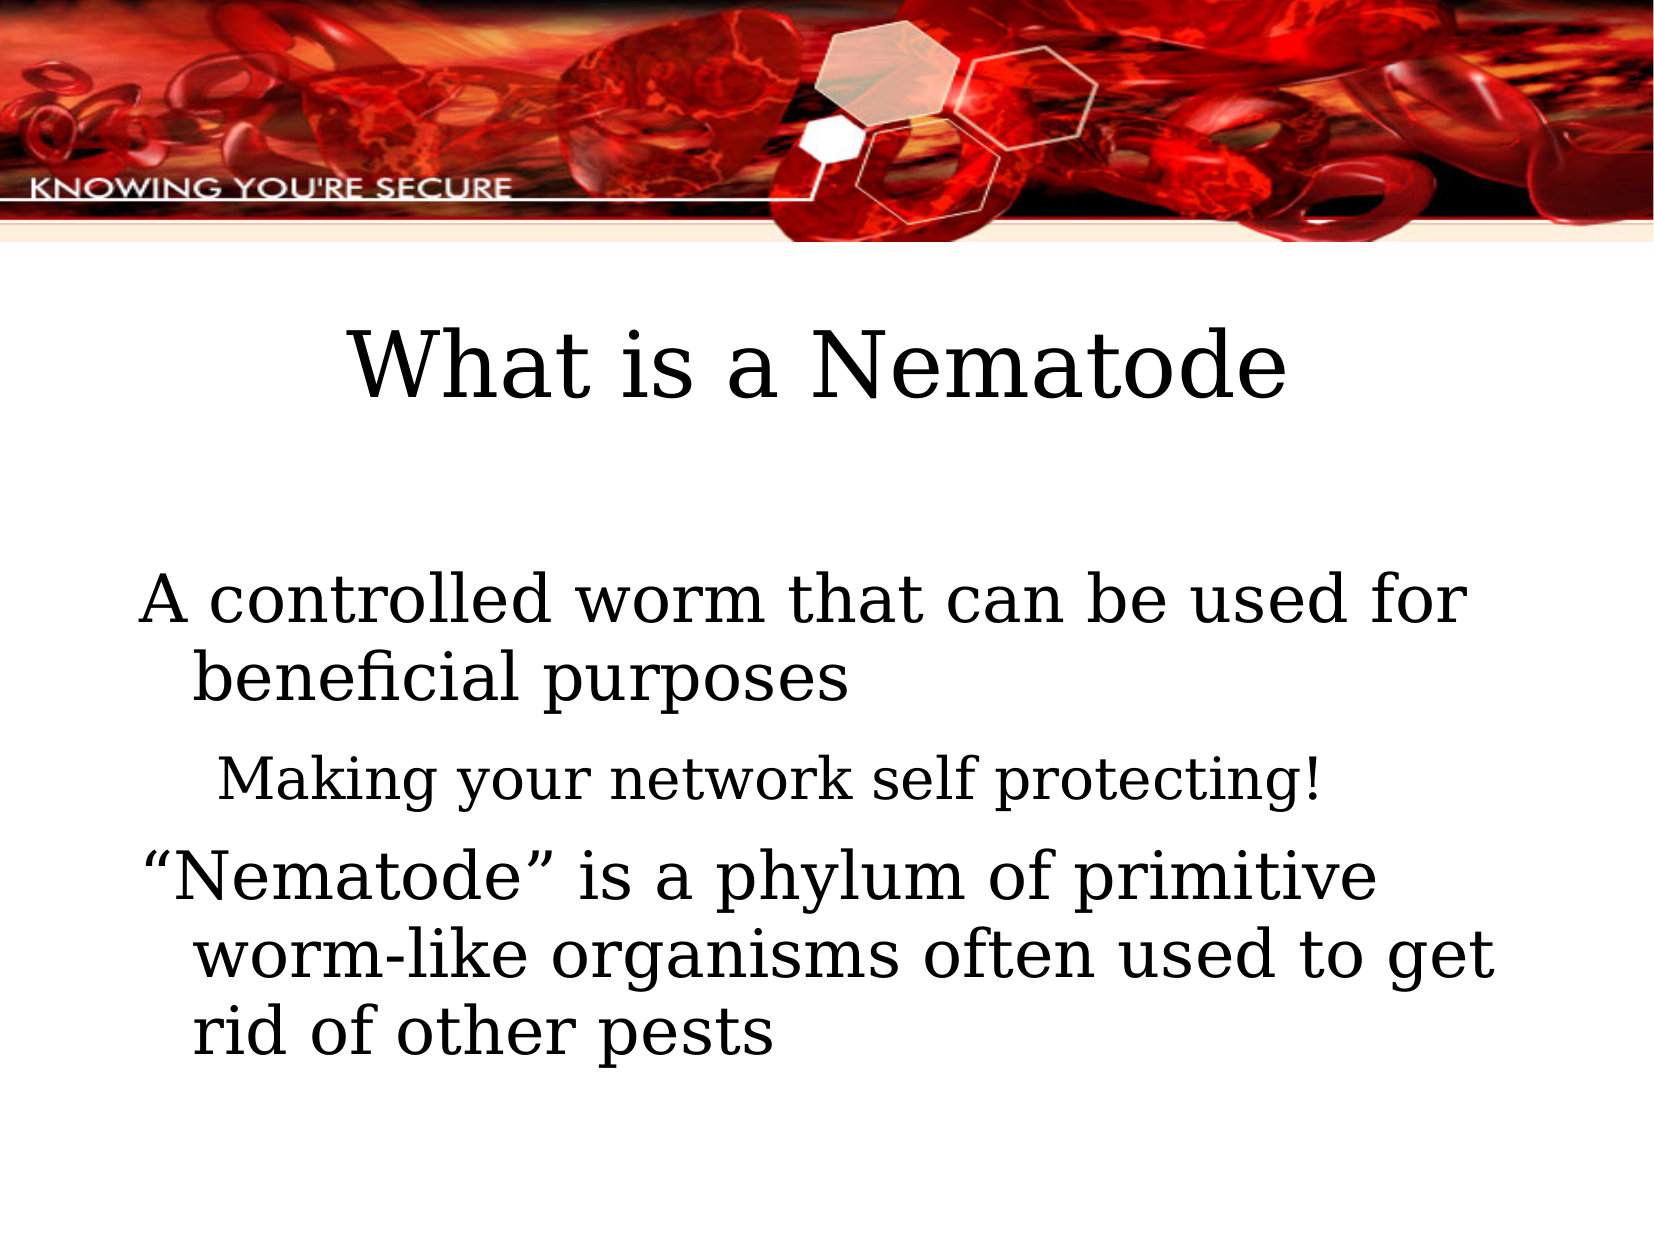

# What is a Nematode
A controlled worm that can be used for beneficial purposes
Making your network self protecting!
“Nematode” is a phylum of primitive worm-like organisms often used to get rid of other pests